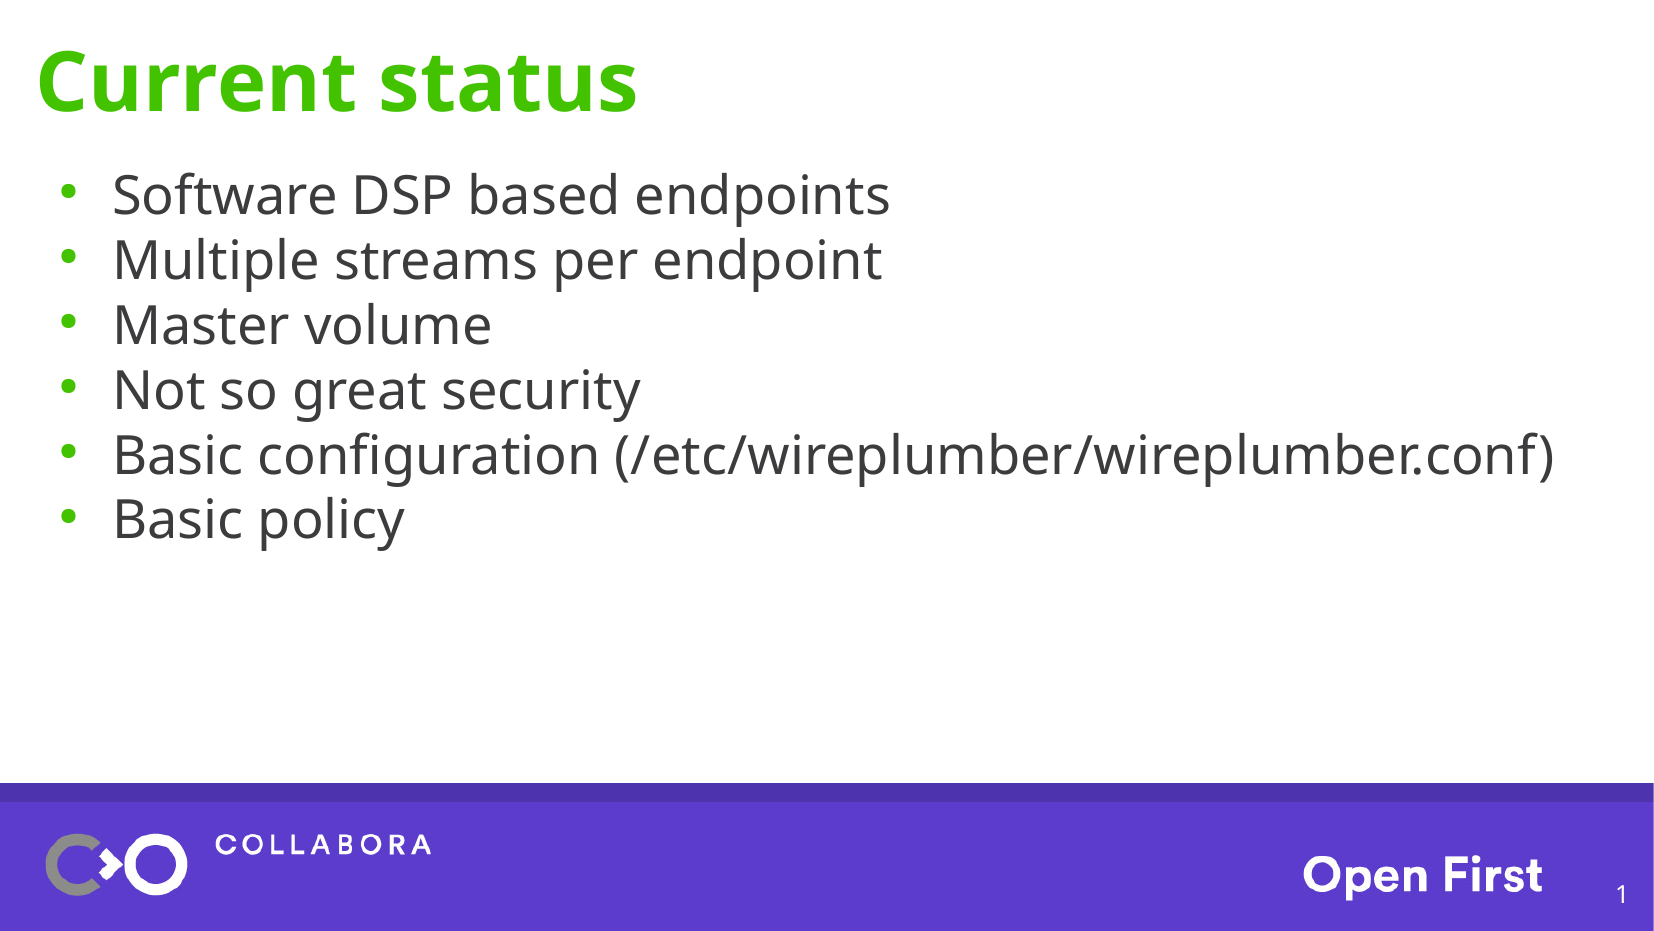

# Current status
Software DSP based endpoints
Multiple streams per endpoint
Master volume
Not so great security
Basic configuration (/etc/wireplumber/wireplumber.conf)
Basic policy